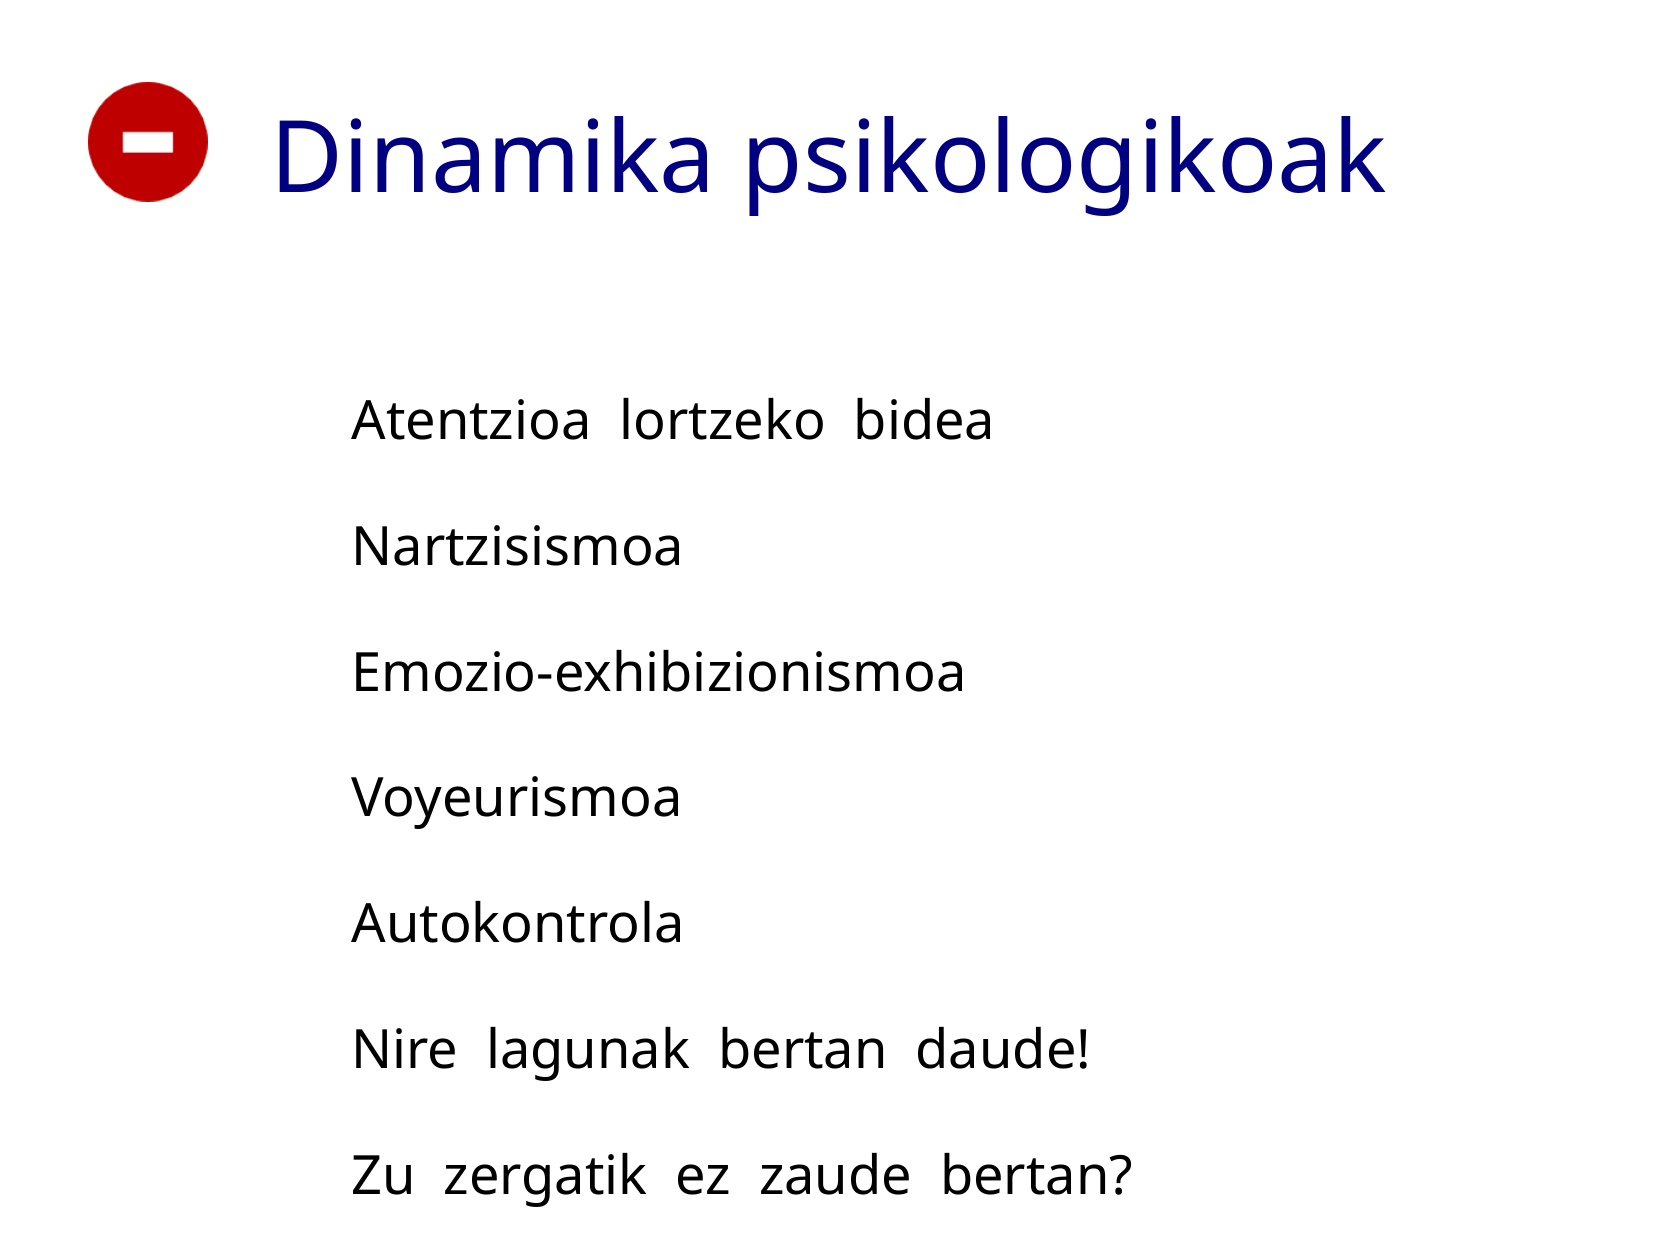

Dinamika psikologikoak
Atentzioa lortzeko bidea
Nartzisismoa
Emozio-exhibizionismoa
Voyeurismoa
Autokontrola
Nire lagunak bertan daude!
Zu zergatik ez zaude bertan?